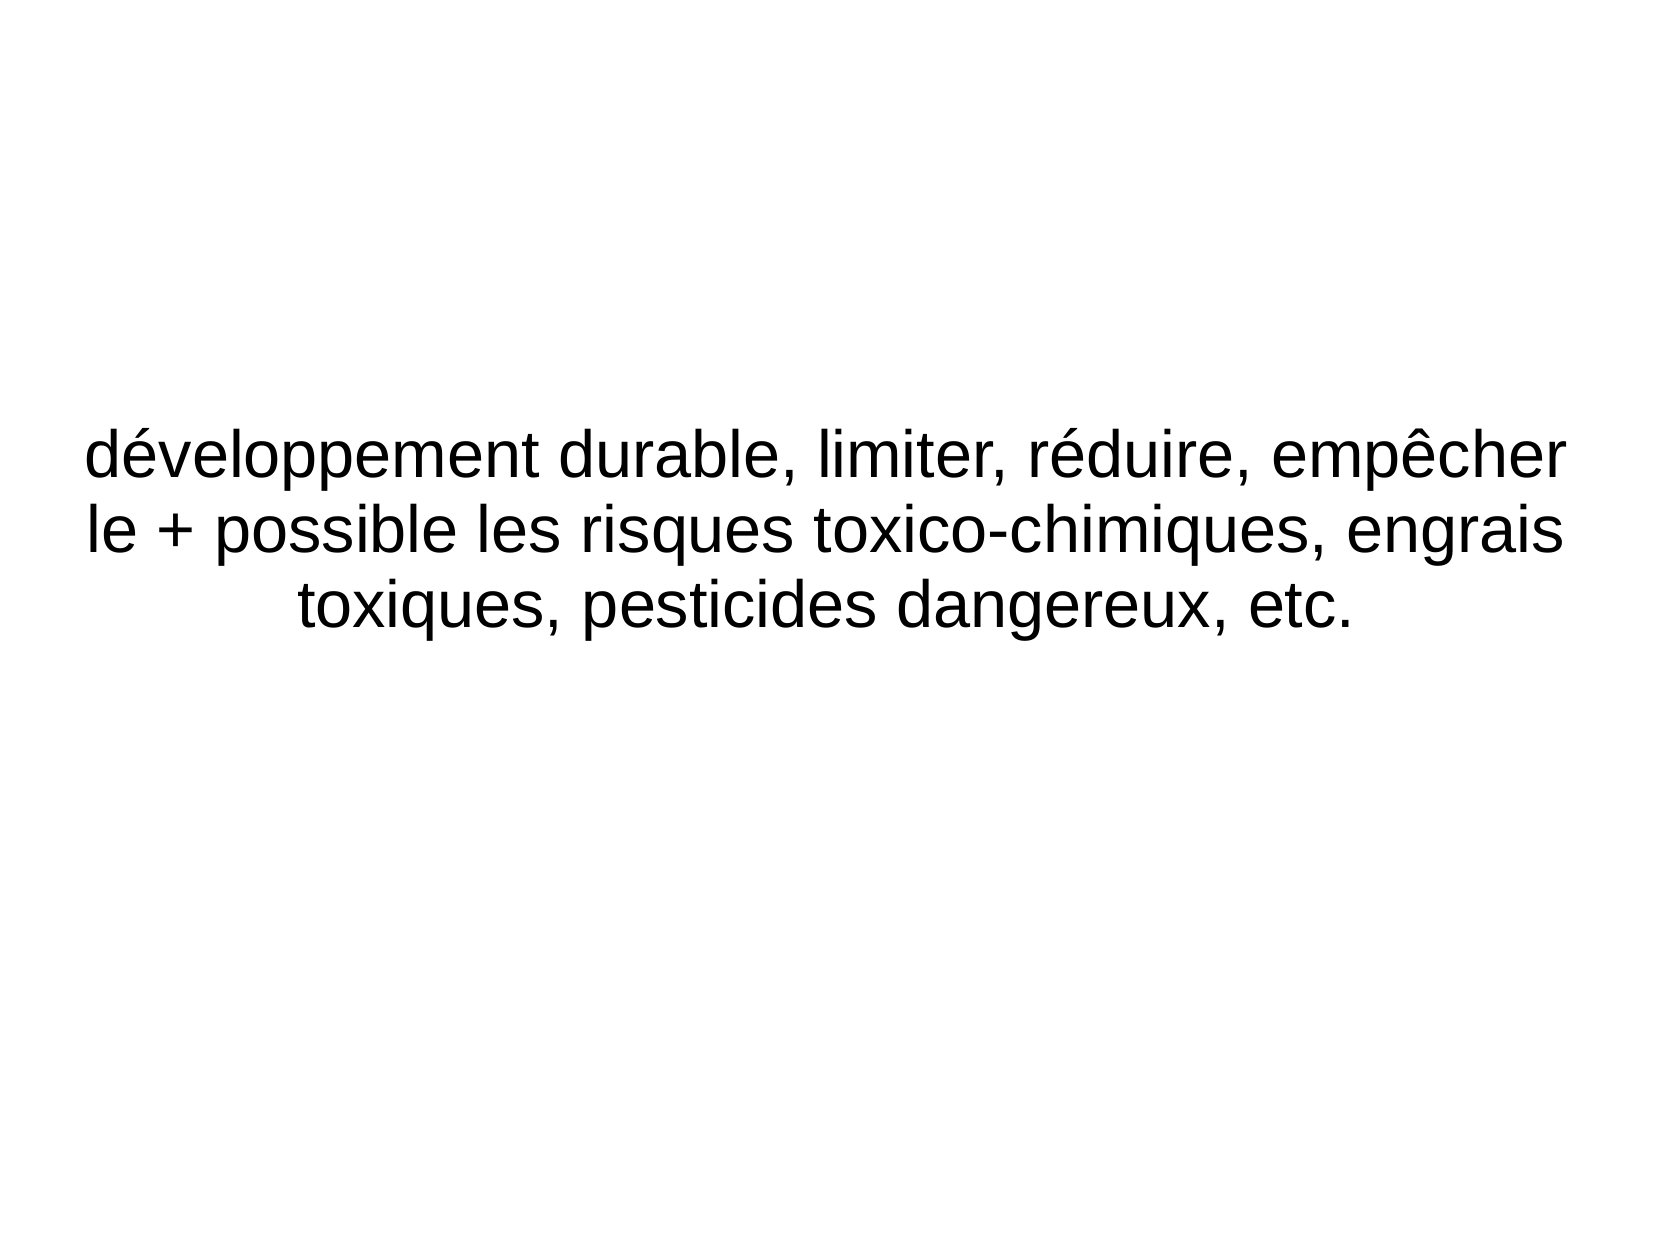

# développement durable, limiter, réduire, empêcher le + possible les risques toxico-chimiques, engrais toxiques, pesticides dangereux, etc.